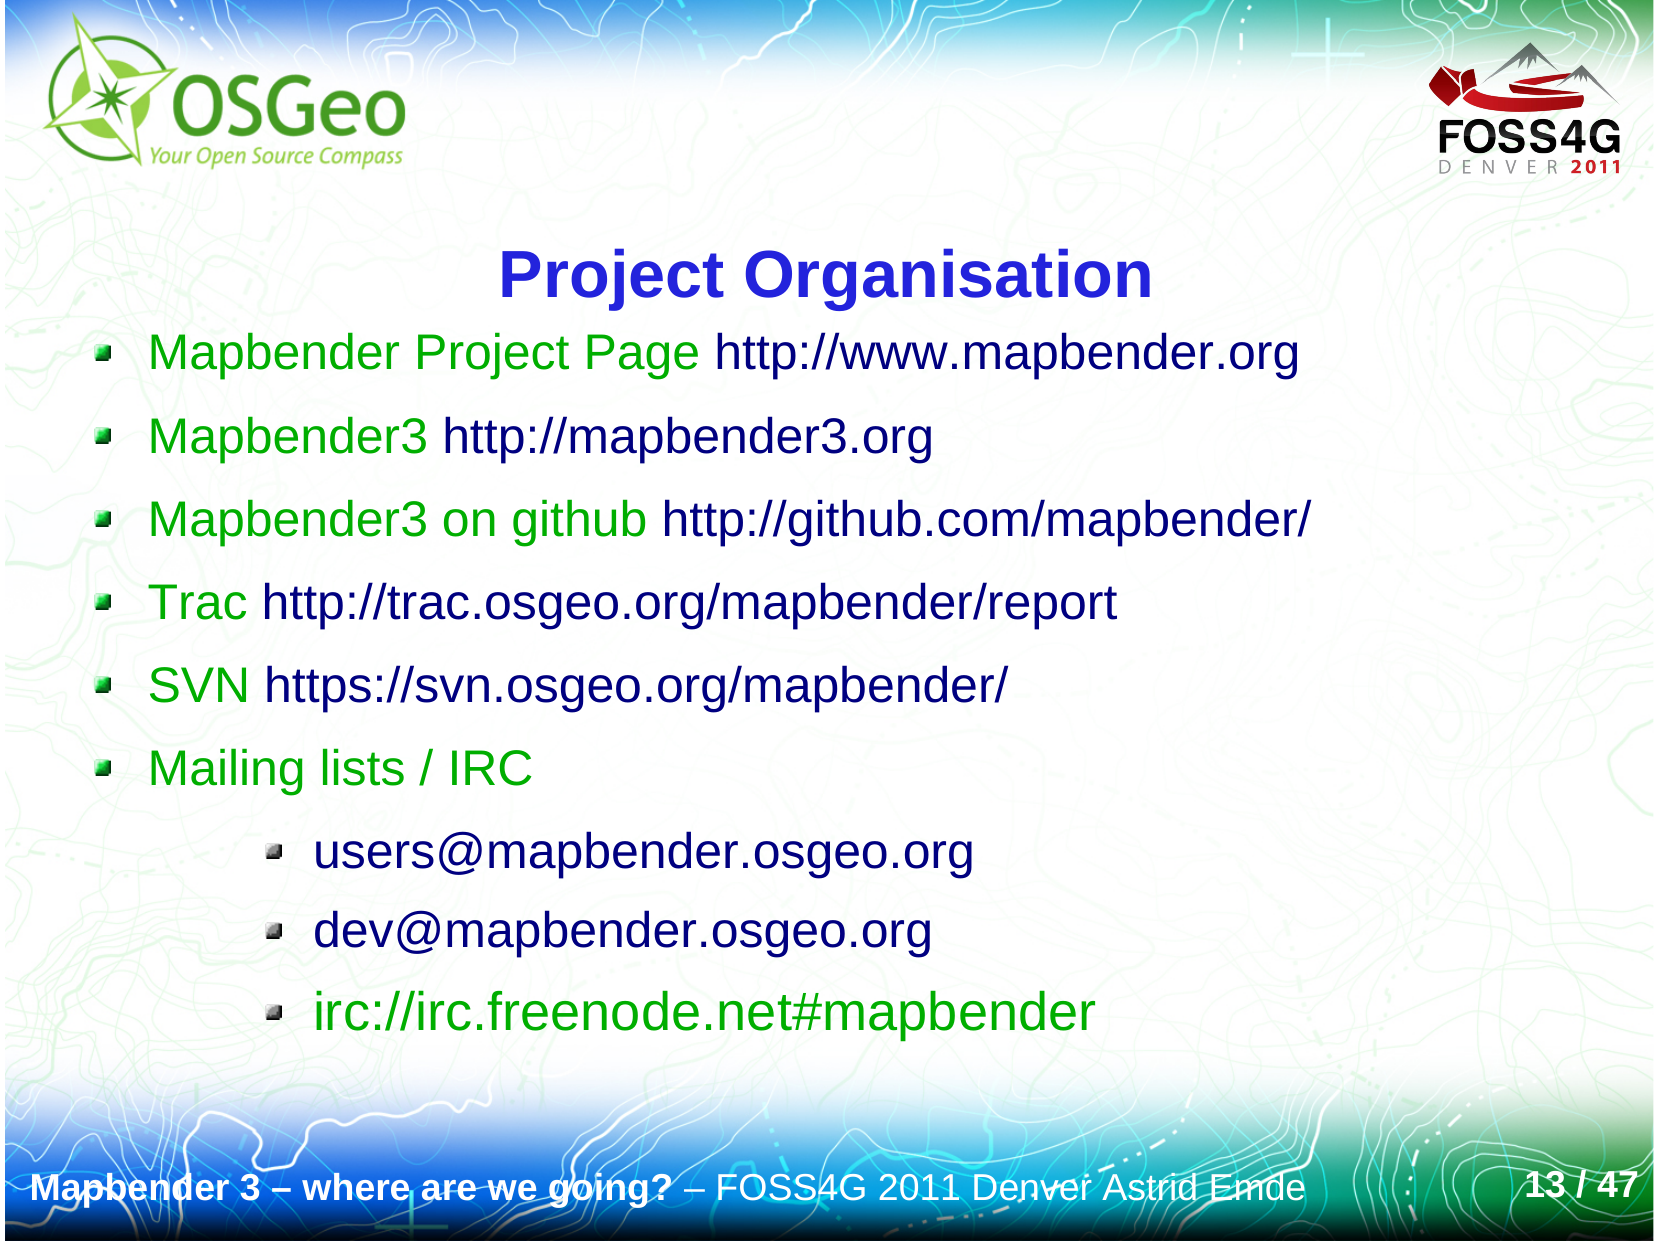

# Project Organisation
Mapbender Project Page http://www.mapbender.org
Mapbender3 http://mapbender3.org
Mapbender3 on github http://github.com/mapbender/
Trac http://trac.osgeo.org/mapbender/report
SVN https://svn.osgeo.org/mapbender/
Mailing lists / IRC
users@mapbender.osgeo.org
dev@mapbender.osgeo.org
irc://irc.freenode.net#mapbender